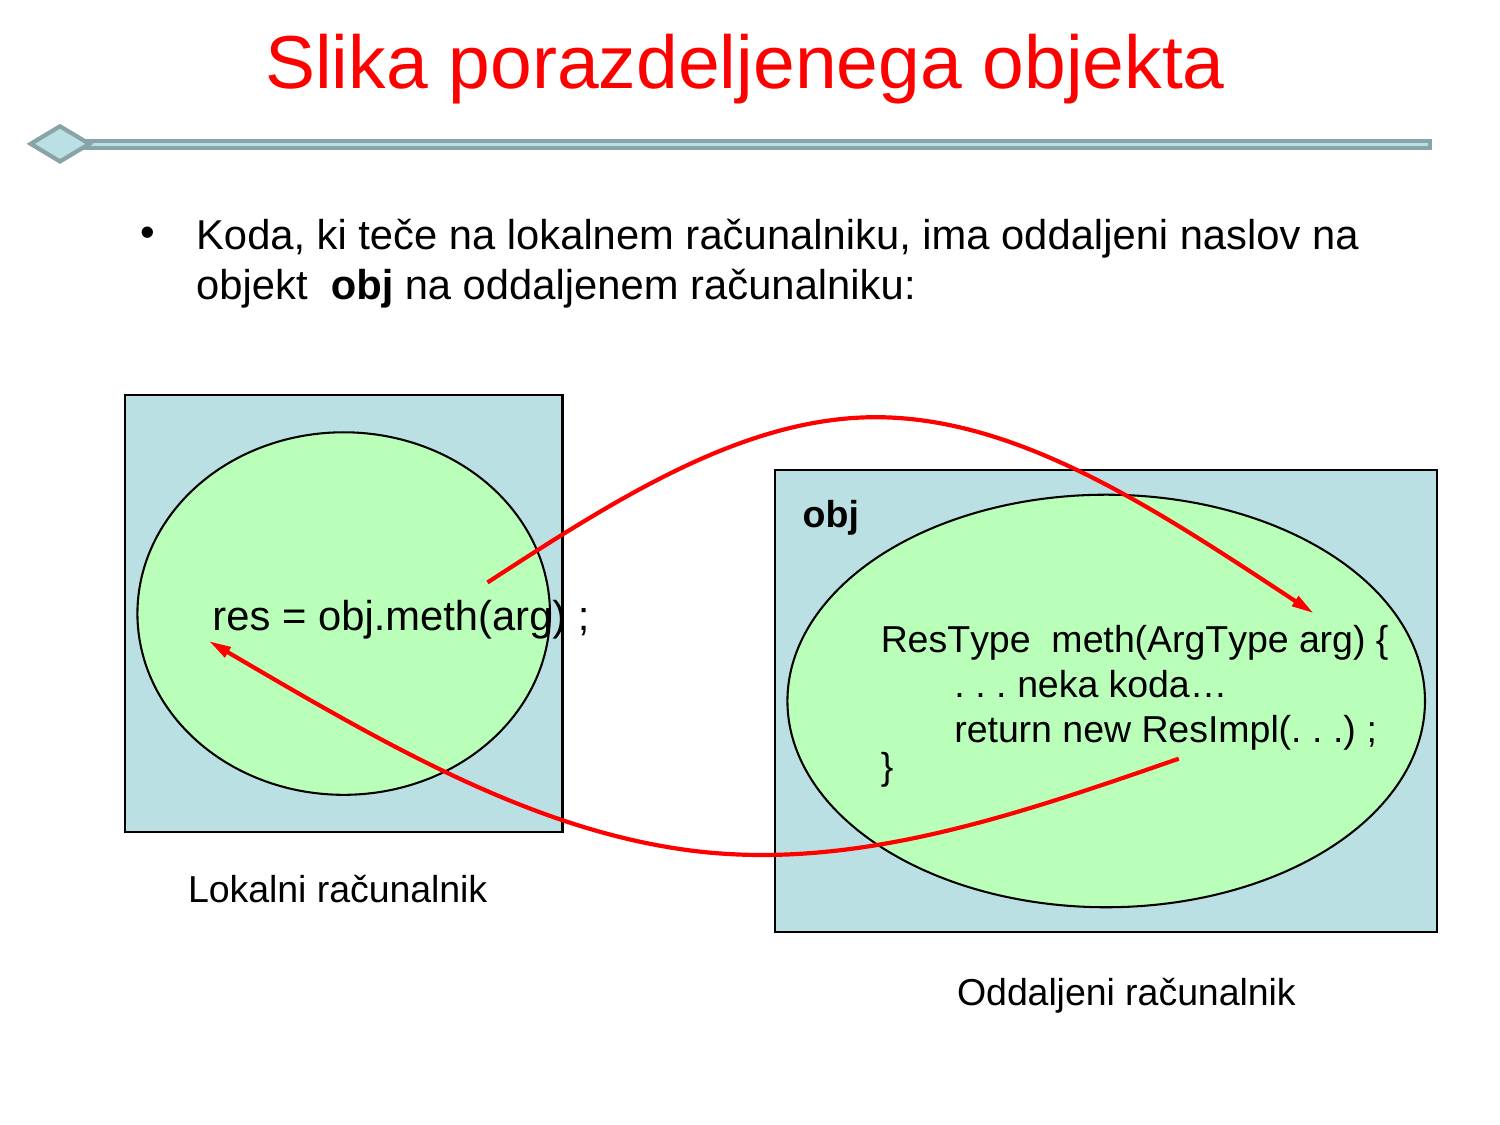

# Slika porazdeljenega objekta
Koda, ki teče na lokalnem računalniku, ima oddaljeni naslov na objekt obj na oddaljenem računalniku:
res = obj.meth(arg) ;
obj
ResType meth(ArgType arg) {
 . . . neka koda…
 return new ResImpl(. . .) ;
}
Lokalni računalnik
Oddaljeni računalnik